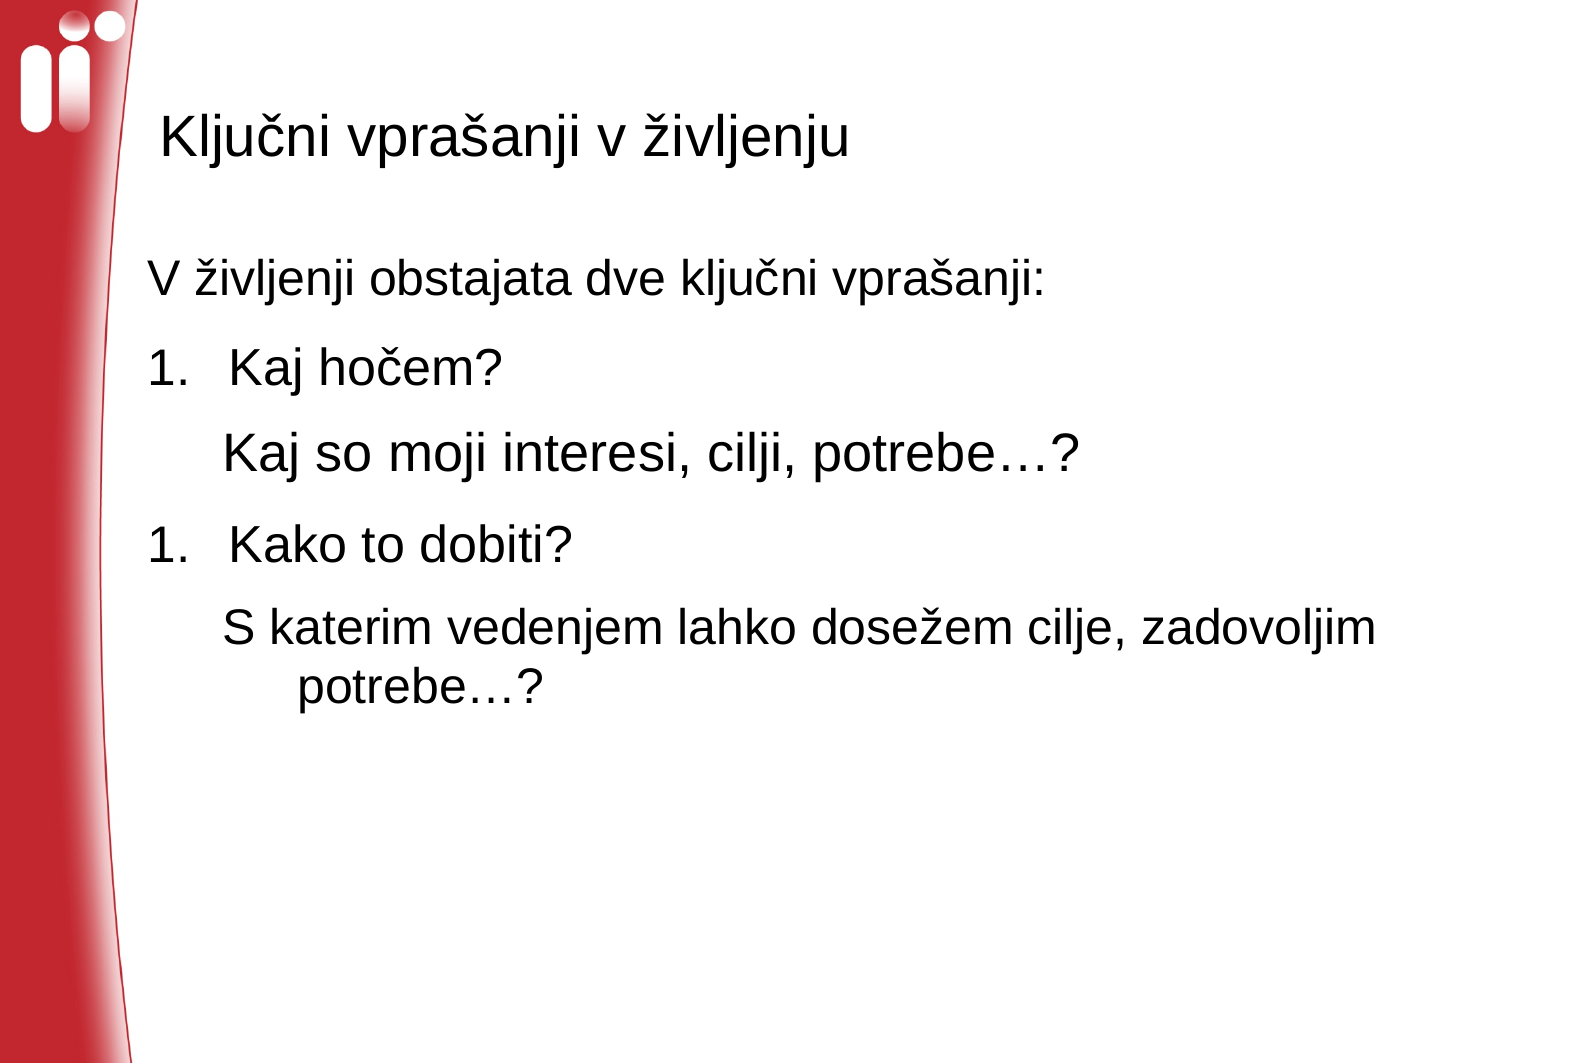

# Ključni vprašanji v življenju
V življenji obstajata dve ključni vprašanji:
Kaj hočem?
Kaj so moji interesi, cilji, potrebe…?
Kako to dobiti?
S katerim vedenjem lahko dosežem cilje, zadovoljim potrebe…?